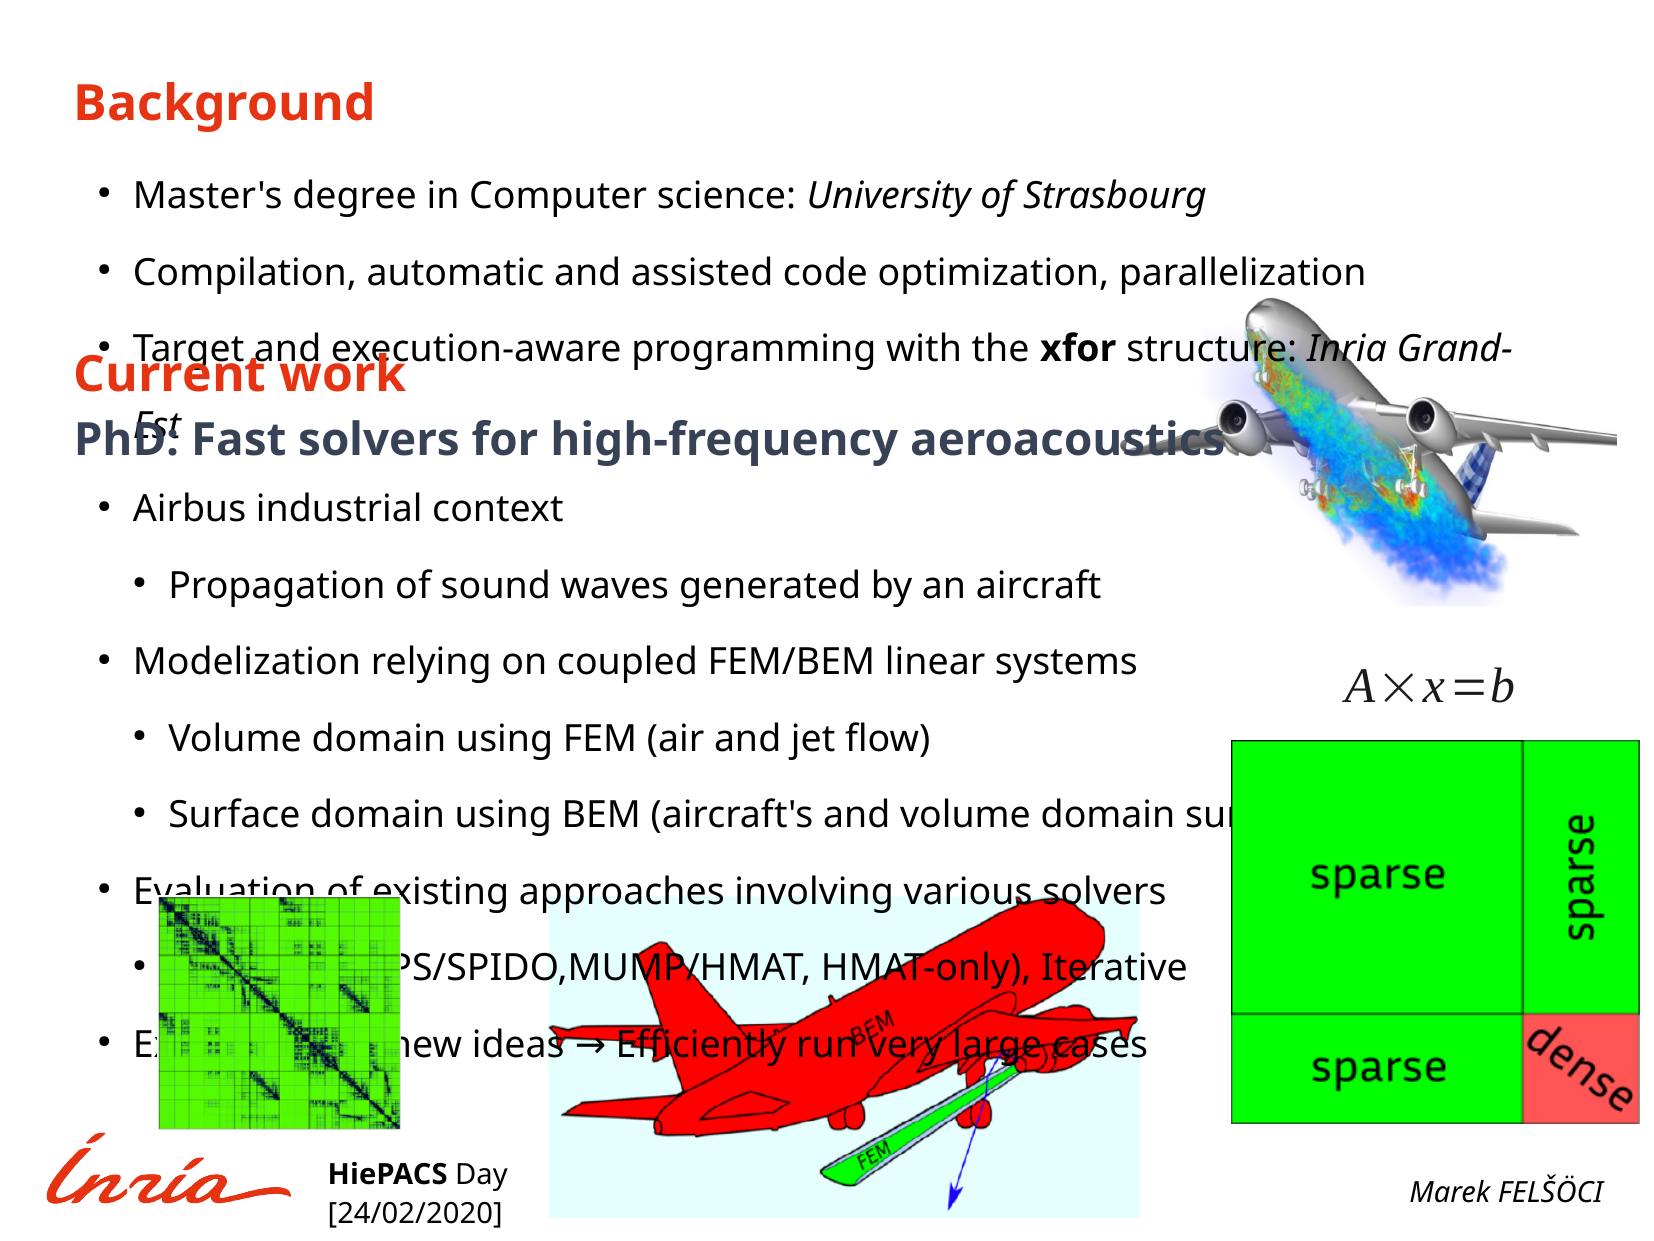

Background
Master's degree in Computer science: University of Strasbourg
Compilation, automatic and assisted code optimization, parallelization
Target and execution-aware programming with the xfor structure: Inria Grand-Est
Current work
PhD: Fast solvers for high-frequency aeroacoustics
Airbus industrial context
Propagation of sound waves generated by an aircraft
Modelization relying on coupled FEM/BEM linear systems
Volume domain using FEM (air and jet flow)
Surface domain using BEM (aircraft's and volume domain surface)
Evaluation of existing approaches involving various solvers
Direct (MUMPS/SPIDO,MUMP/HMAT, HMAT-only), Iterative
Exploration of new ideas → Efficiently run very large cases